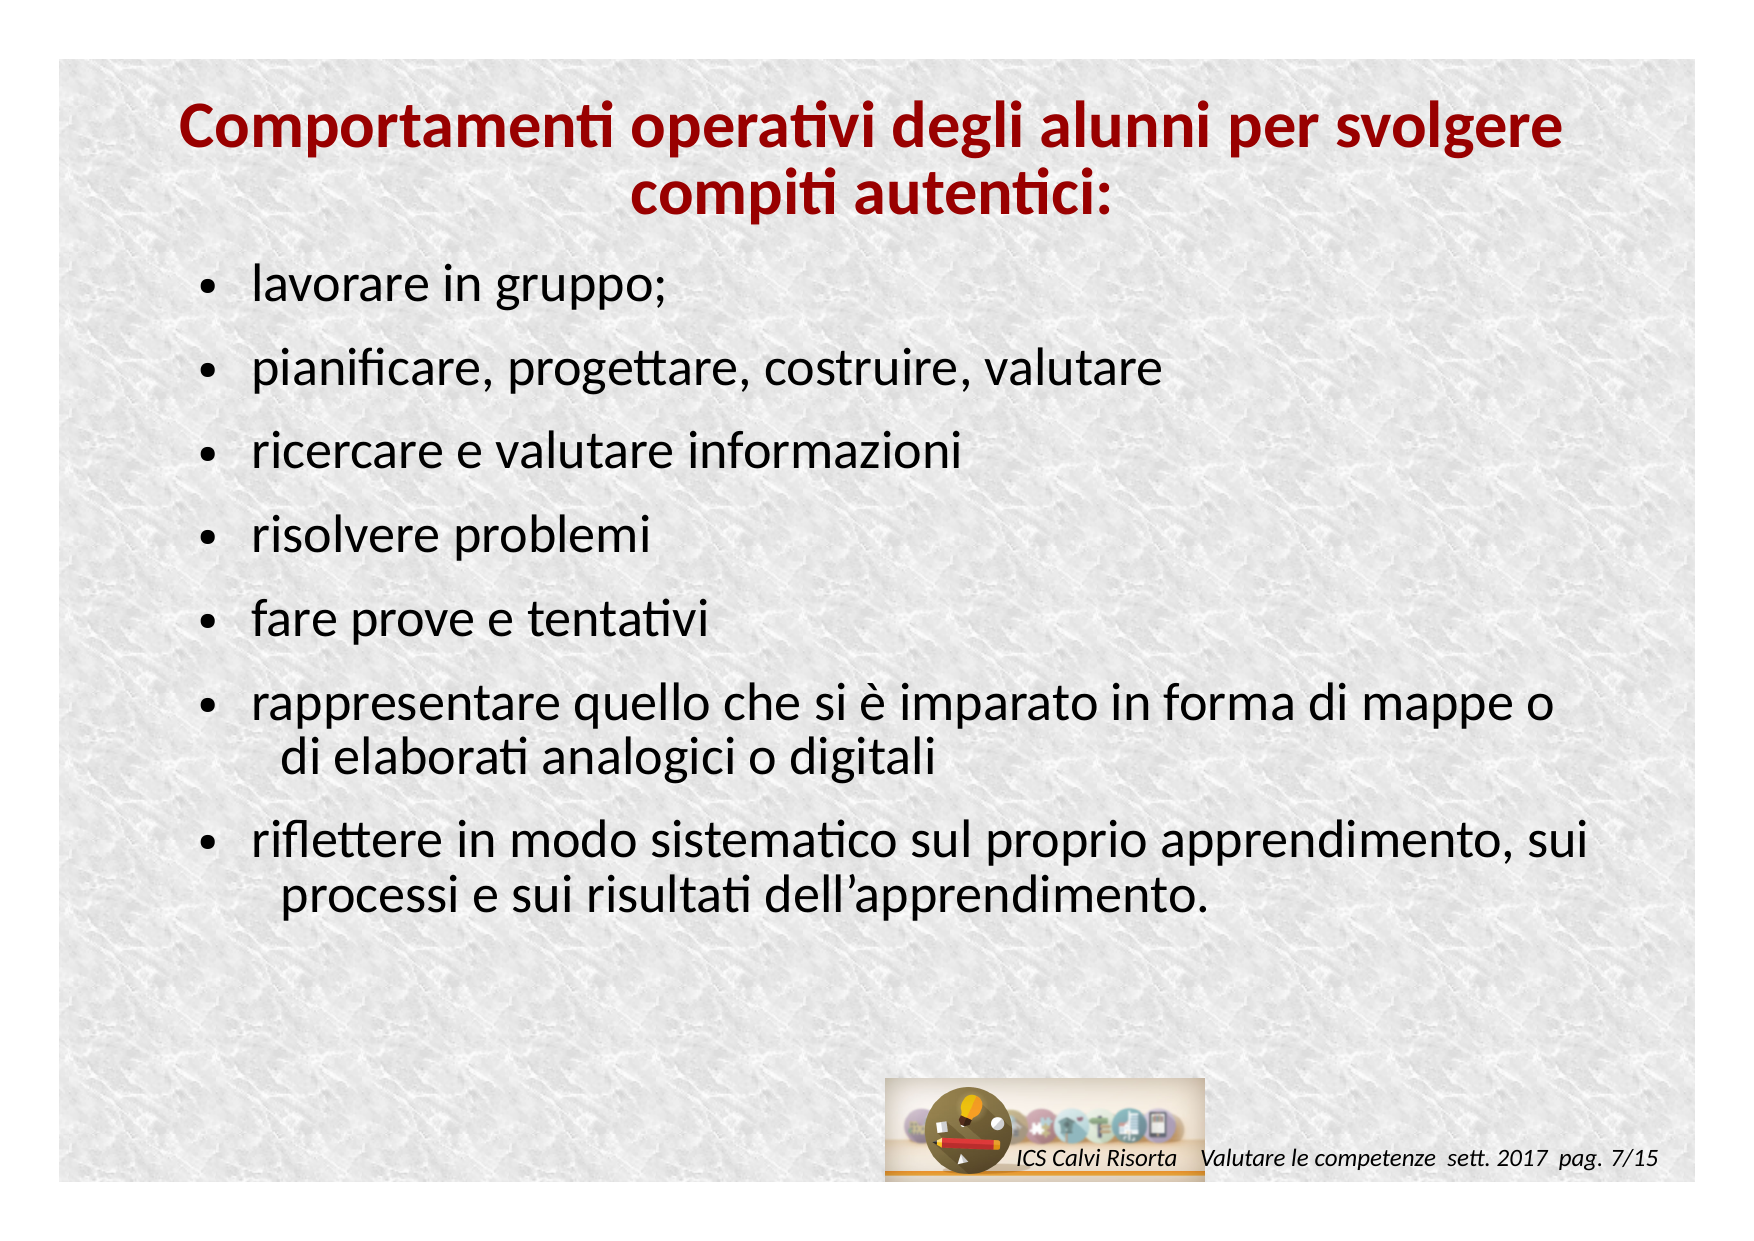

Comportamenti operativi degli alunni per svolgere compiti autentici:
lavorare in gruppo;
pianificare, progettare, costruire, valutare
ricercare e valutare informazioni
risolvere problemi
fare prove e tentativi
rappresentare quello che si è imparato in forma di mappe o di elaborati analogici o digitali
riflettere in modo sistematico sul proprio apprendimento, sui processi e sui risultati dell’apprendimento.
#
ICS Calvi Risorta Valutre le competenze - sett. 2017
7